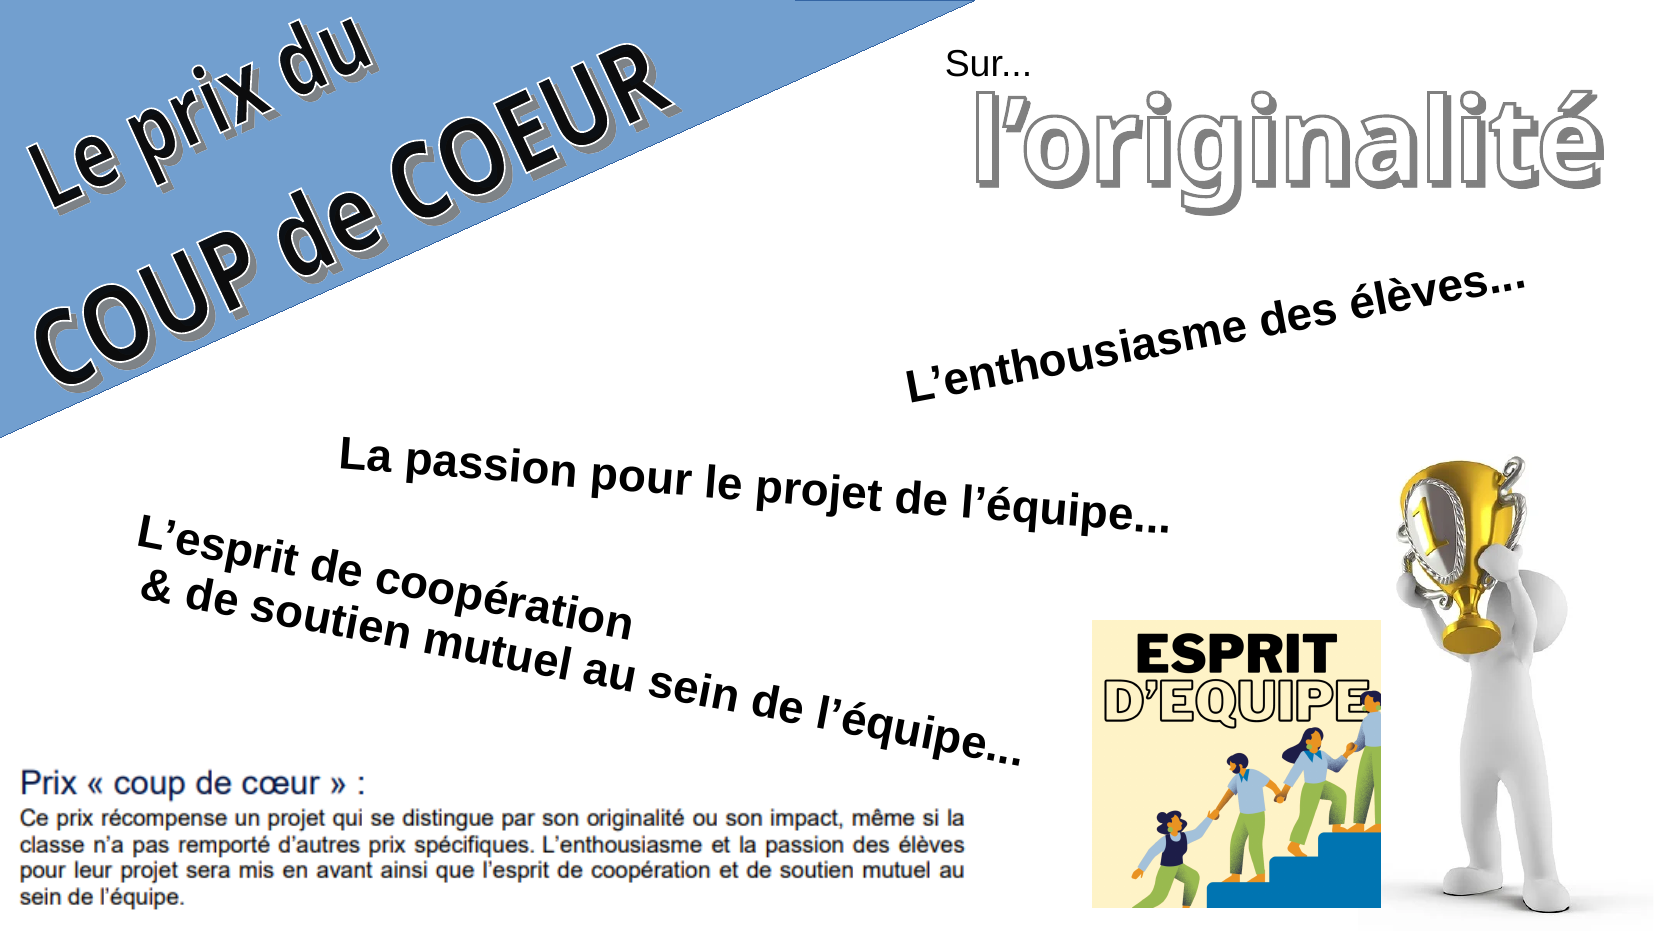

Sur...
Le prix du
l’originalité
COUP de COEUR
L’enthousiasme des élèves...
La passion pour le projet de l’équipe...
L’esprit de coopération
 & de soutien mutuel au sein de l’équipe...